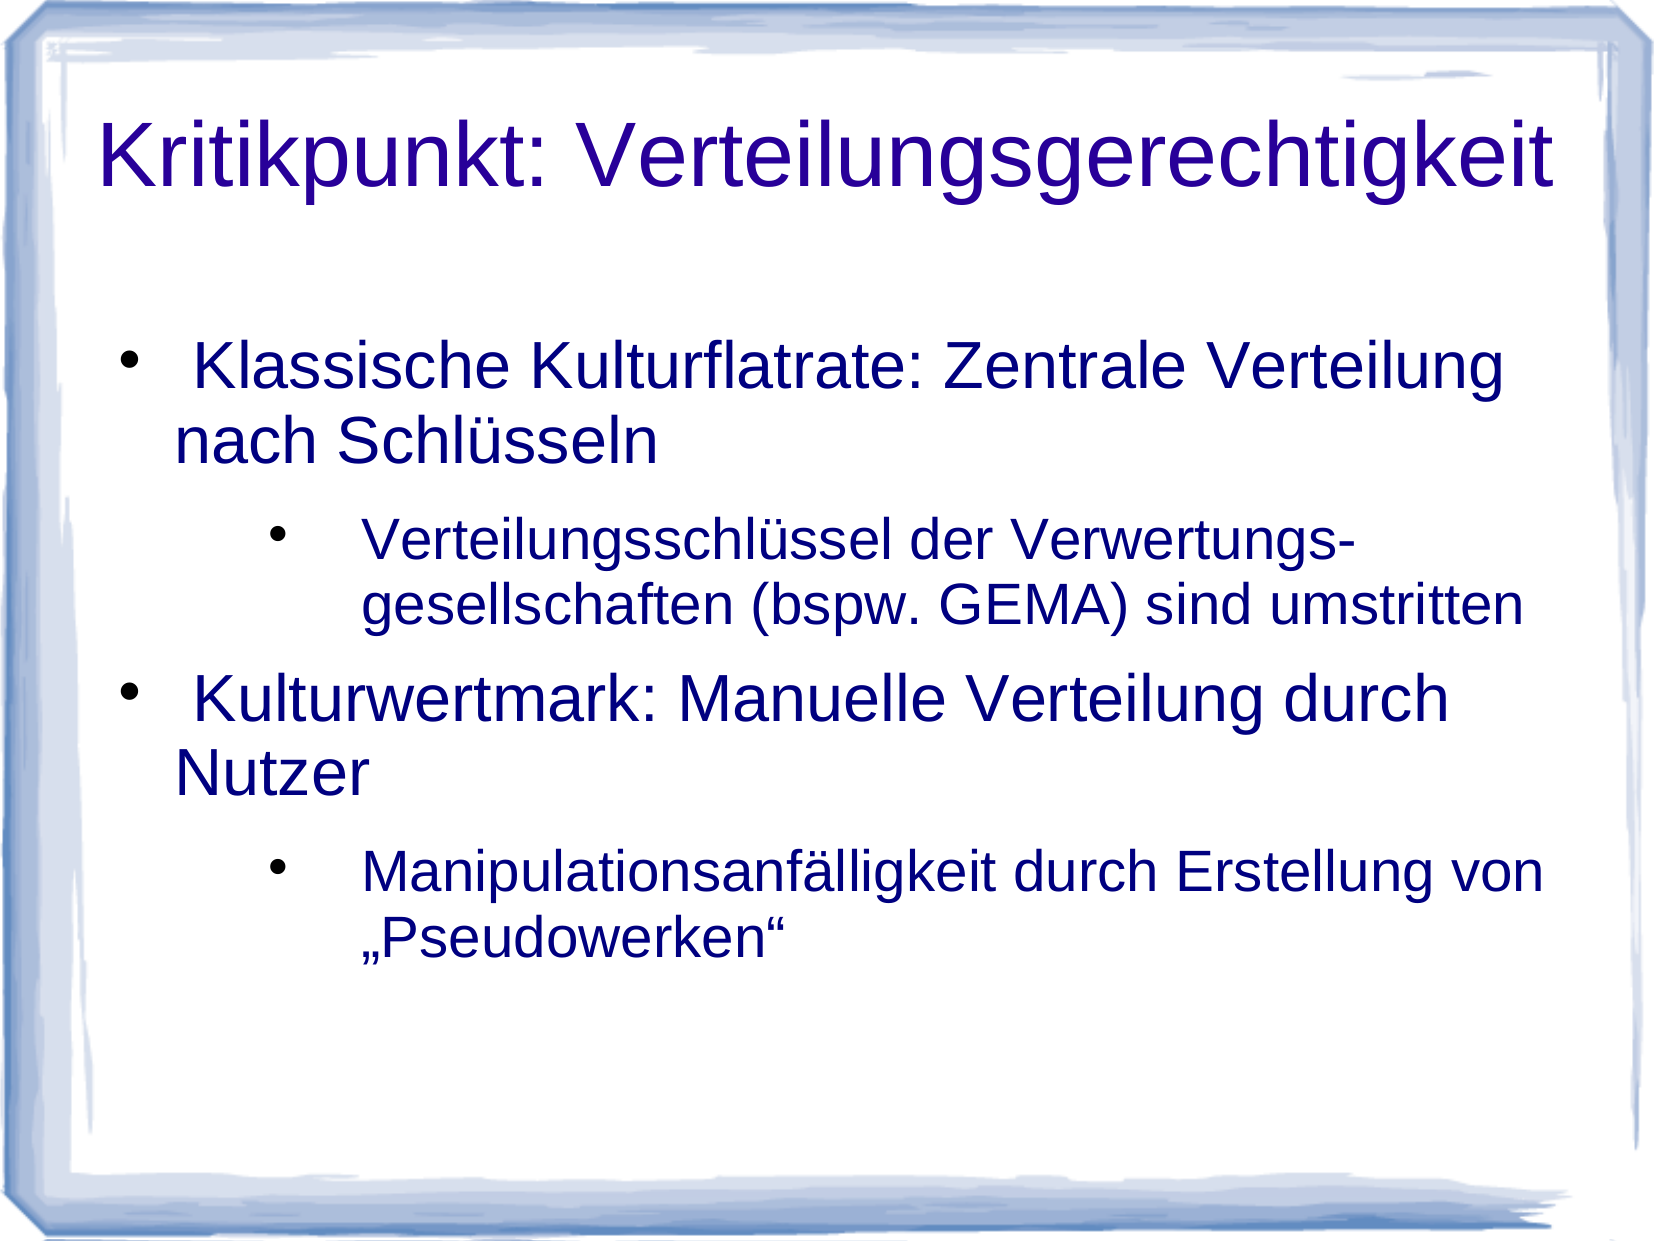

# Kritikpunkt: Verteilungsgerechtigkeit
 Klassische Kulturflatrate: Zentrale Verteilung nach Schlüsseln
Verteilungsschlüssel der Verwertungs-gesellschaften (bspw. GEMA) sind umstritten
 Kulturwertmark: Manuelle Verteilung durch Nutzer
Manipulationsanfälligkeit durch Erstellung von „Pseudowerken“